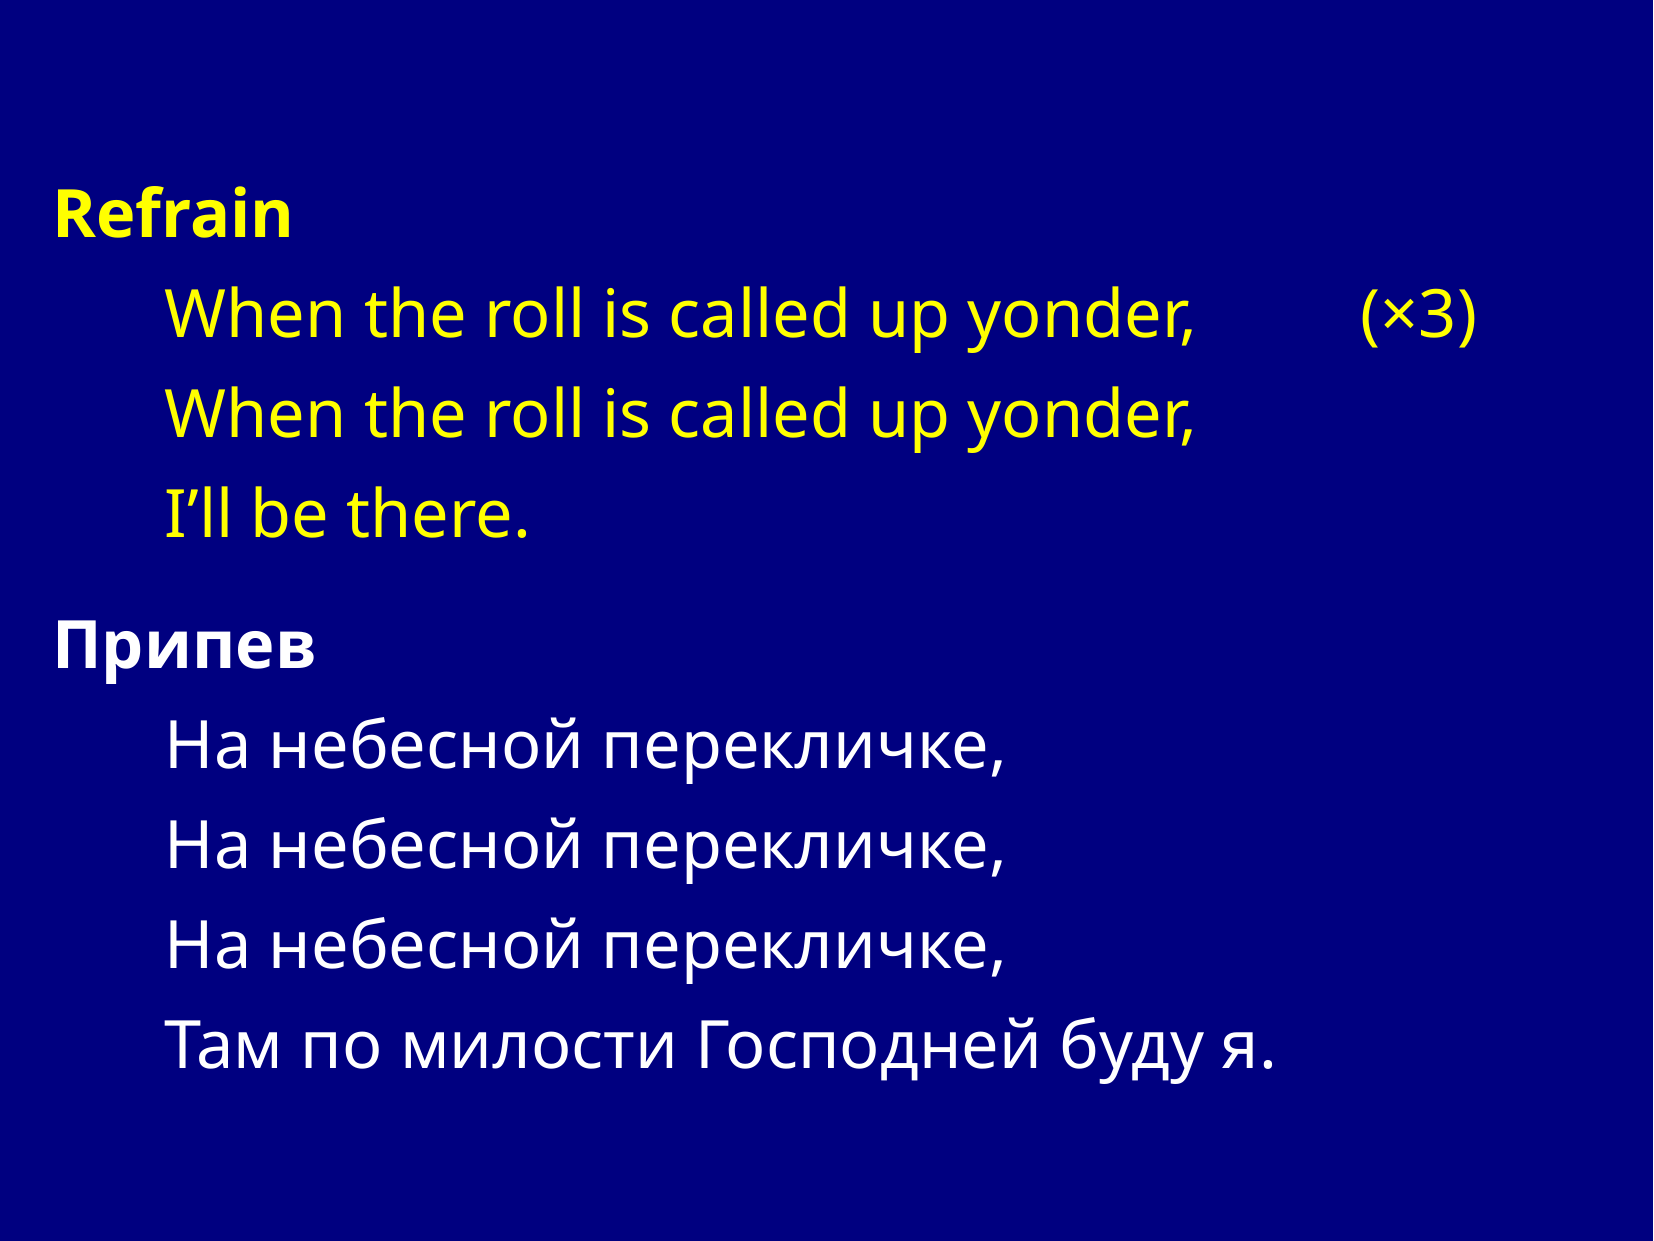

Refrain
	When the roll is called up yonder,	(×3)
	When the roll is called up yonder,
	I’ll be there.
Припев
	На небесной перекличке,
	На небесной перекличке,
	На небесной перекличке,
	Там по милости Господней буду я.